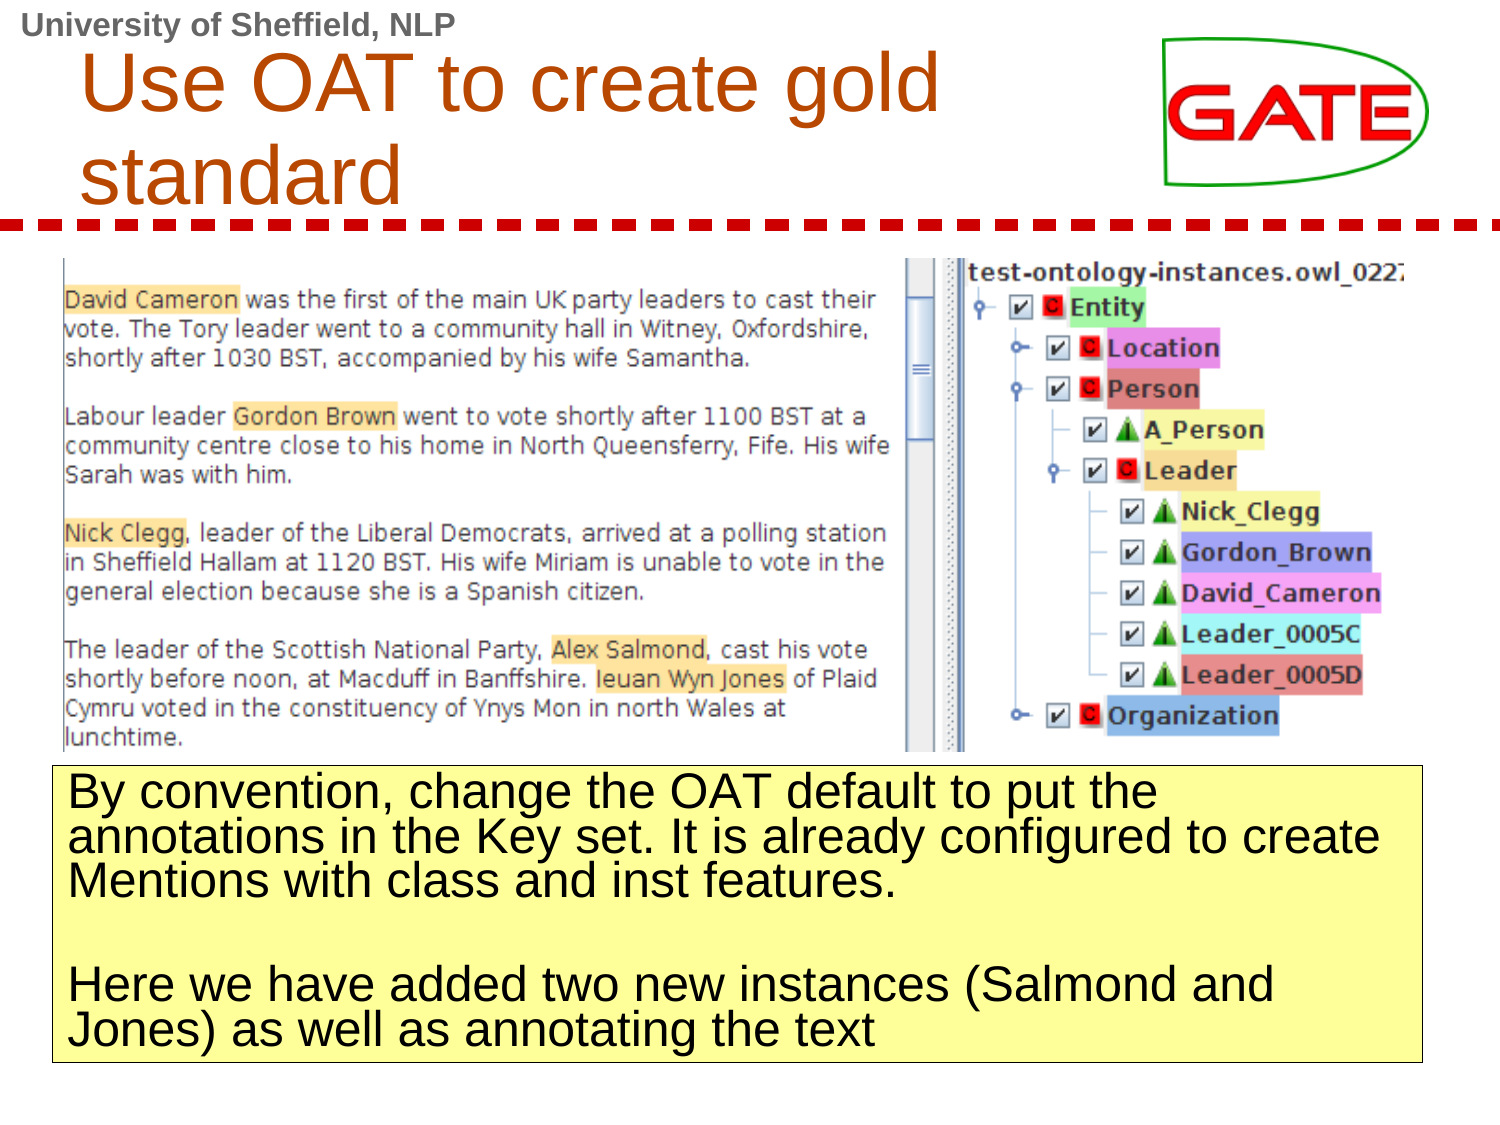

# Use OAT to create gold standard
By convention, change the OAT default to put the annotations in the Key set. It is already configured to create Mentions with class and inst features.
Here we have added two new instances (Salmond and Jones) as well as annotating the text